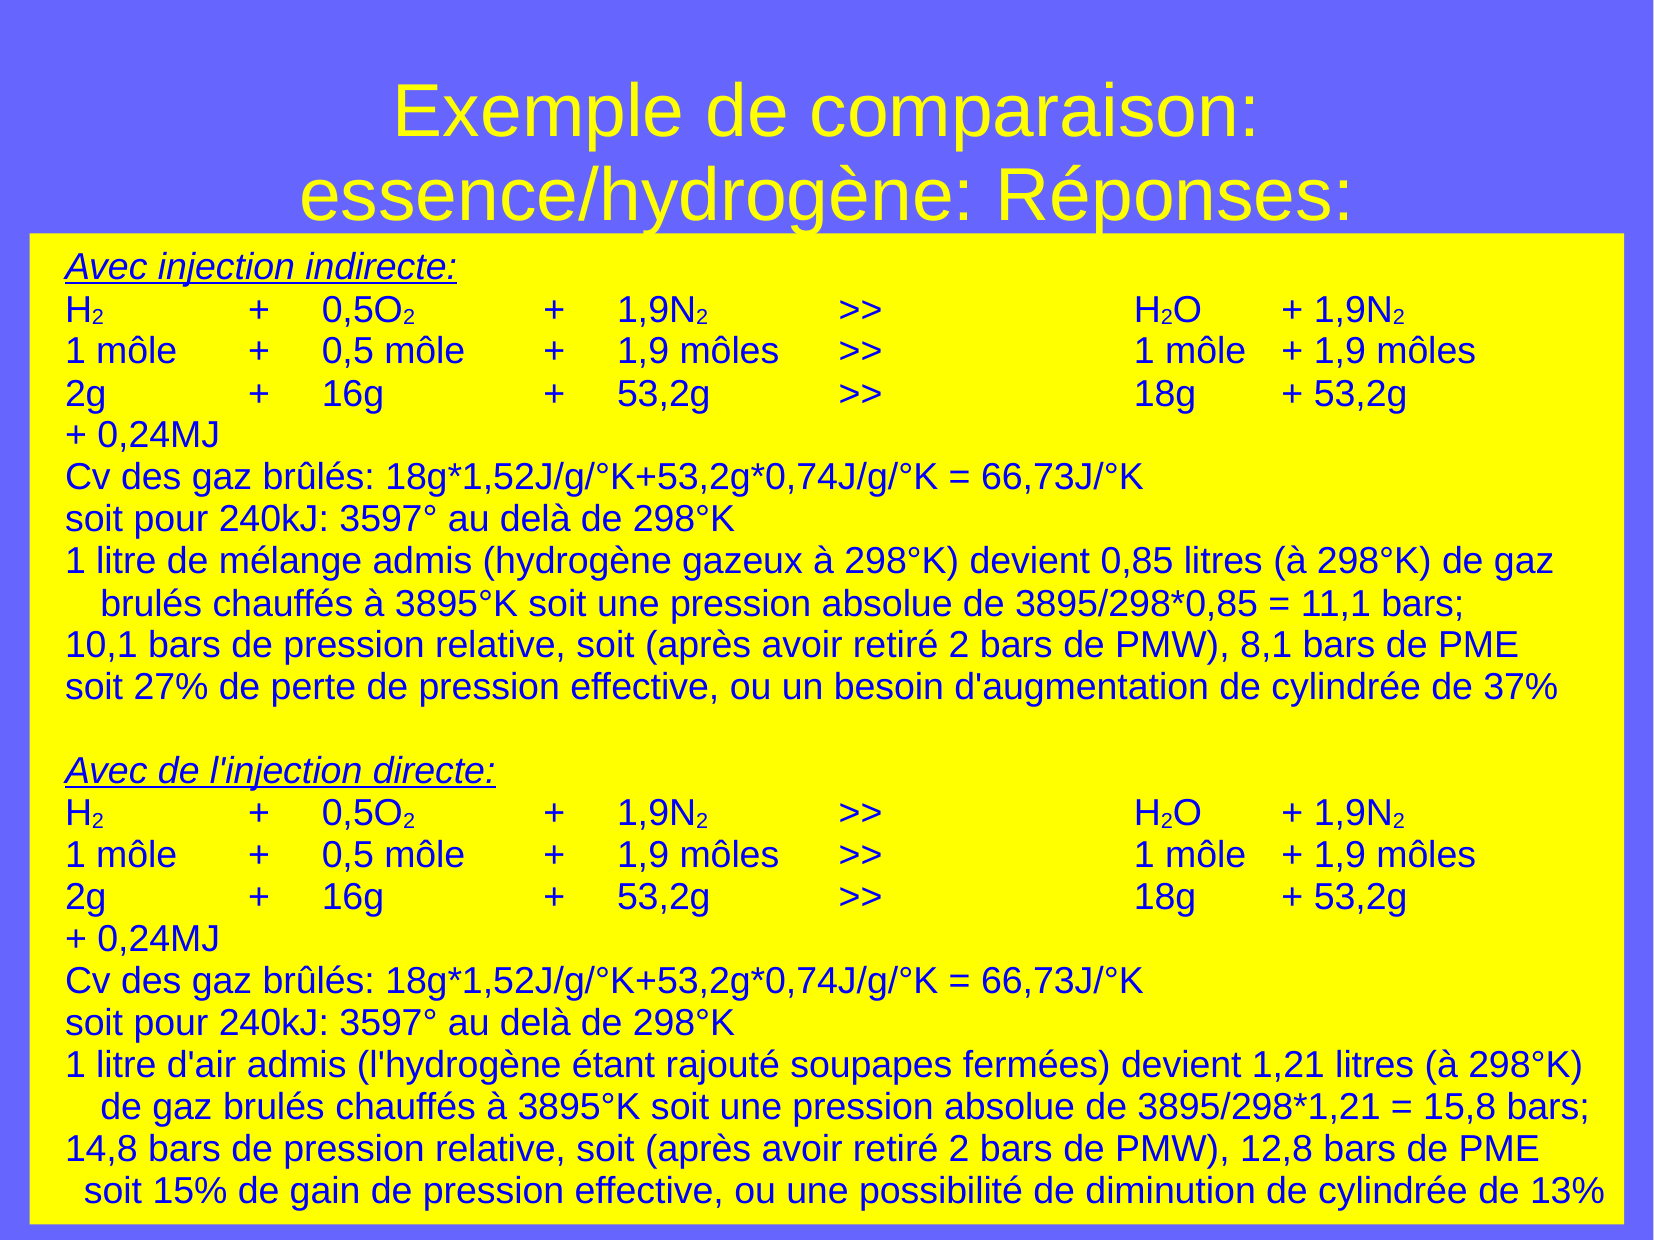

# Exemple de comparaison: essence/hydrogène: Réponses:
Avec injection indirecte:
H2		+	0,5O2 		+	1,9N2 		>>				H2O		+ 1,9N2
1 môle	+	0,5 môle		+	1,9 môles 	>>				1 môle	+ 1,9 môles
2g 	+	16g			+	53,2g 		>>				18g 	+ 53,2g
+ 0,24MJ
Cv des gaz brûlés: 18g*1,52J/g/°K+53,2g*0,74J/g/°K = 66,73J/°K
soit pour 240kJ: 3597° au delà de 298°K
1 litre de mélange admis (hydrogène gazeux à 298°K) devient 0,85 litres (à 298°K) de gaz brulés chauffés à 3895°K soit une pression absolue de 3895/298*0,85 = 11,1 bars;
10,1 bars de pression relative, soit (après avoir retiré 2 bars de PMW), 8,1 bars de PME
soit 27% de perte de pression effective, ou un besoin d'augmentation de cylindrée de 37%
Avec de l'injection directe:
H2		+	0,5O2 		+	1,9N2 		>>				H2O		+ 1,9N2
1 môle	+	0,5 môle		+	1,9 môles 	>>				1 môle	+ 1,9 môles
2g 	+	16g			+	53,2g 		>>				18g 	+ 53,2g
+ 0,24MJ
Cv des gaz brûlés: 18g*1,52J/g/°K+53,2g*0,74J/g/°K = 66,73J/°K
soit pour 240kJ: 3597° au delà de 298°K
1 litre d'air admis (l'hydrogène étant rajouté soupapes fermées) devient 1,21 litres (à 298°K) de gaz brulés chauffés à 3895°K soit une pression absolue de 3895/298*1,21 = 15,8 bars;
14,8 bars de pression relative, soit (après avoir retiré 2 bars de PMW), 12,8 bars de PME
soit 15% de gain de pression effective, ou une possibilité de diminution de cylindrée de 13%